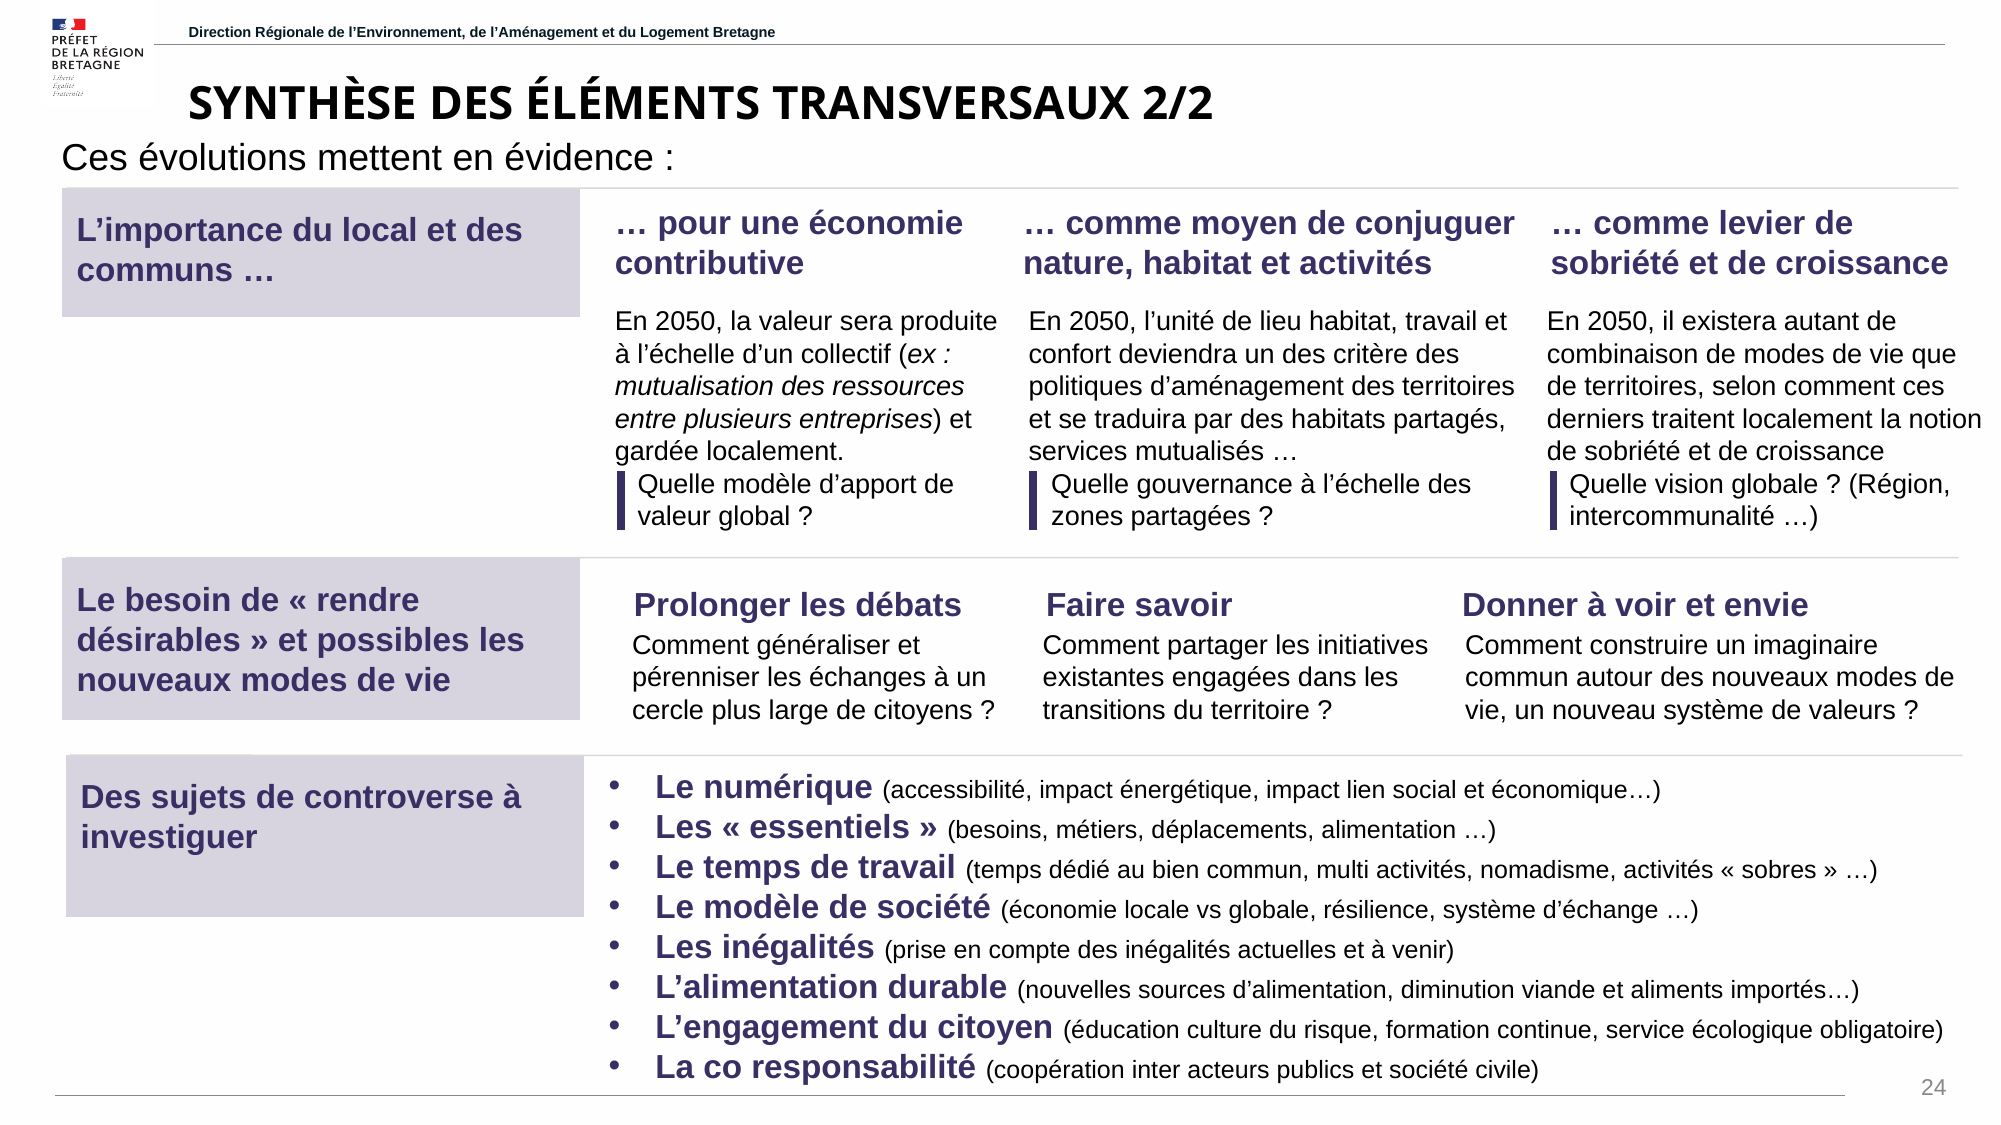

Direction Régionale de l’Environnement, de l’Aménagement et du Logement Bretagne
SYNTHÈSE DES ÉLÉMENTS TRANSVERSAUX 2/2
Ces évolutions mettent en évidence :
… pour une économie contributive
… comme moyen de conjuguer nature, habitat et activités
… comme levier de sobriété et de croissance
L’importance du local et des communs …
En 2050, la valeur sera produite à l’échelle d’un collectif (ex : mutualisation des ressources entre plusieurs entreprises) et gardée localement.
Quelle modèle d’apport de valeur global ?
En 2050, l’unité de lieu habitat, travail et confort deviendra un des critère des politiques d’aménagement des territoires et se traduira par des habitats partagés, services mutualisés …
Quelle gouvernance à l’échelle des zones partagées ?
En 2050, il existera autant de combinaison de modes de vie que de territoires, selon comment ces derniers traitent localement la notion de sobriété et de croissance
Quelle vision globale ? (Région, intercommunalité …)
Le besoin de « rendre désirables » et possibles les nouveaux modes de vie
Prolonger les débats
Faire savoir
Donner à voir et envie
Comment généraliser et pérenniser les échanges à un cercle plus large de citoyens ?
Comment partager les initiatives existantes engagées dans les transitions du territoire ?
Comment construire un imaginaire commun autour des nouveaux modes de vie, un nouveau système de valeurs ?
Le numérique (accessibilité, impact énergétique, impact lien social et économique…)
Les « essentiels » (besoins, métiers, déplacements, alimentation …)
Le temps de travail (temps dédié au bien commun, multi activités, nomadisme, activités « sobres » …)
Le modèle de société (économie locale vs globale, résilience, système d’échange …)
Les inégalités (prise en compte des inégalités actuelles et à venir)
L’alimentation durable (nouvelles sources d’alimentation, diminution viande et aliments importés…)
L’engagement du citoyen (éducation culture du risque, formation continue, service écologique obligatoire)
La co responsabilité (coopération inter acteurs publics et société civile)
Des sujets de controverse à investiguer